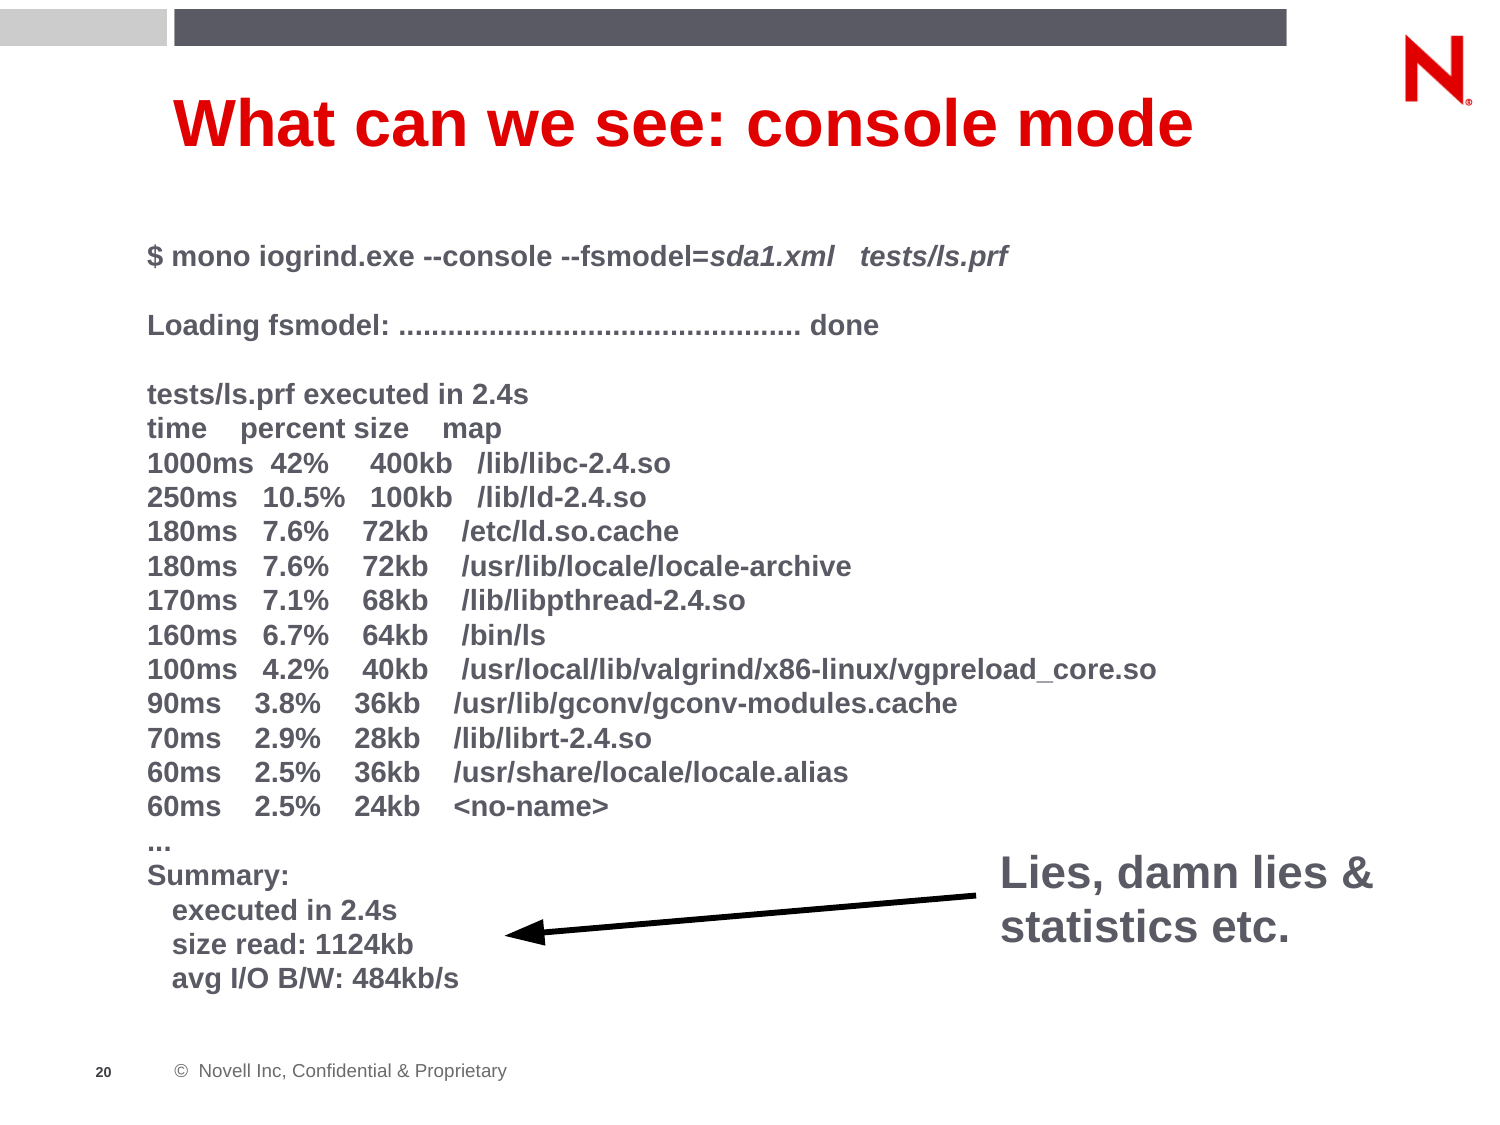

# What can we see: console mode
$ mono iogrind.exe --console --fsmodel=sda1.xml tests/ls.prf
Loading fsmodel: ................................................. done
tests/ls.prf executed in 2.4s
time percent size map
1000ms 42% 400kb /lib/libc-2.4.so
250ms 10.5% 100kb /lib/ld-2.4.so
180ms 7.6% 72kb /etc/ld.so.cache
180ms 7.6% 72kb /usr/lib/locale/locale-archive
170ms 7.1% 68kb /lib/libpthread-2.4.so
160ms 6.7% 64kb /bin/ls
100ms 4.2% 40kb /usr/local/lib/valgrind/x86-linux/vgpreload_core.so
90ms 3.8% 36kb /usr/lib/gconv/gconv-modules.cache
70ms 2.9% 28kb /lib/librt-2.4.so
60ms 2.5% 36kb /usr/share/locale/locale.alias
60ms 2.5% 24kb <no-name>
...
Summary:
 executed in 2.4s
 size read: 1124kb
 avg I/O B/W: 484kb/s
Lies, damn lies & statistics etc.